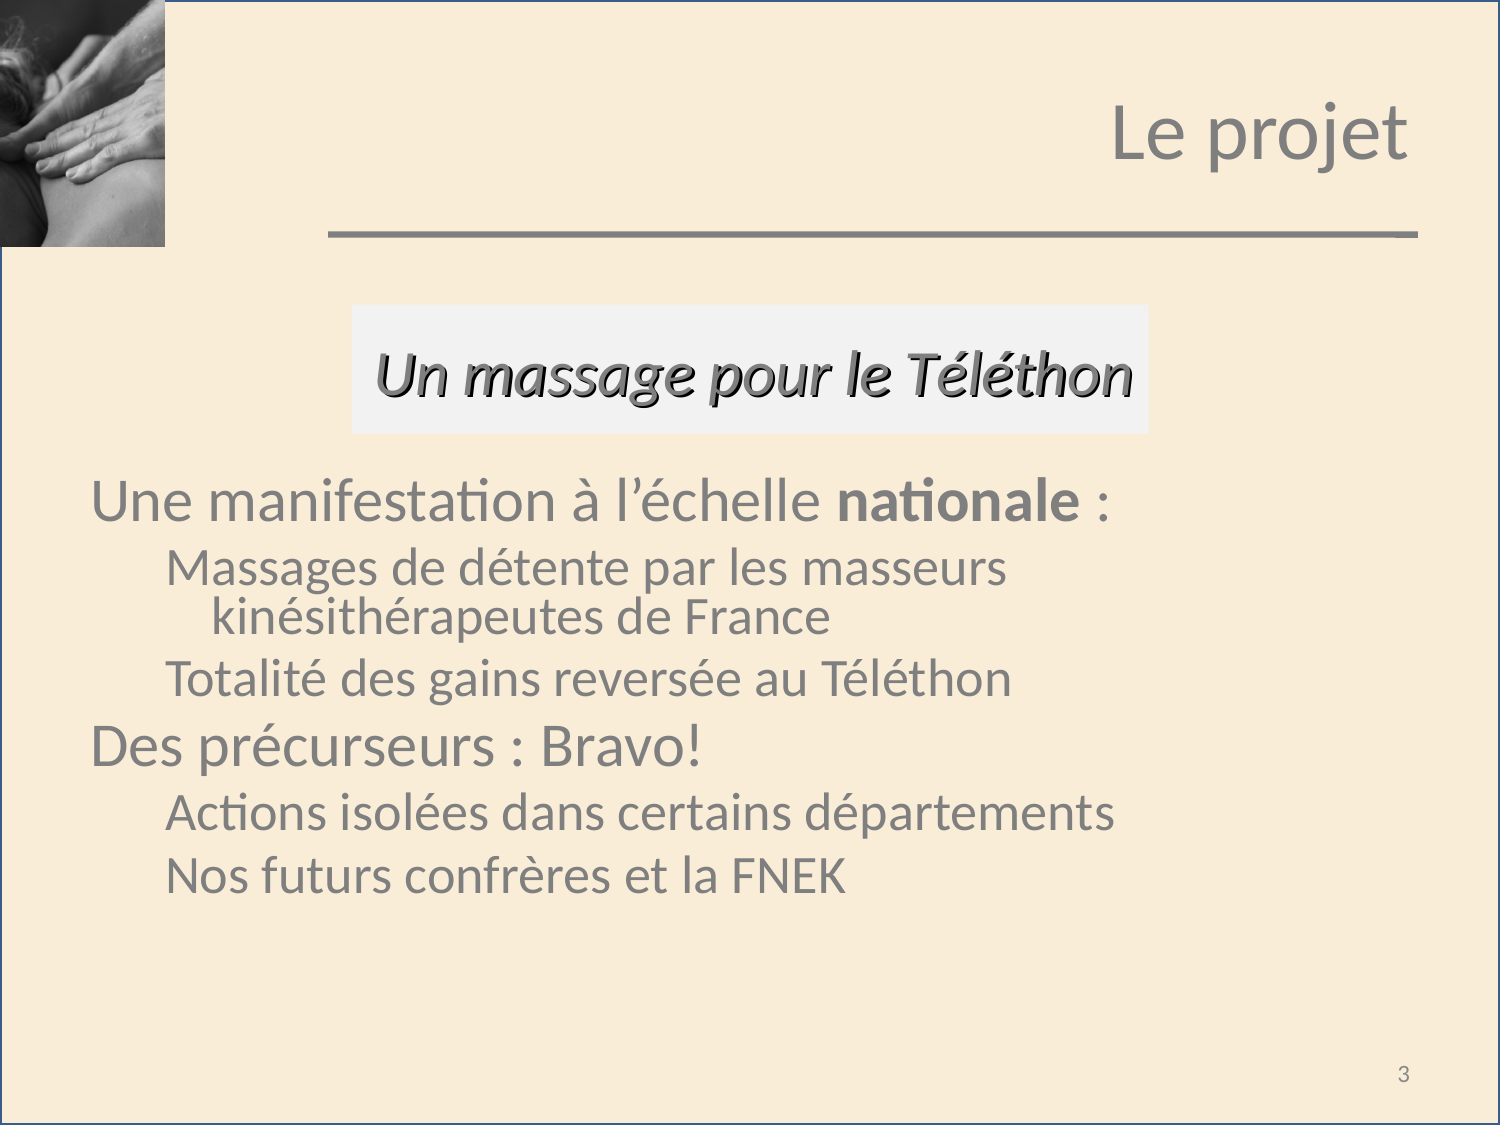

# Le projet
Un massage pour le Téléthon
Une manifestation à l’échelle nationale :
Massages de détente par les masseurs kinésithérapeutes de France
Totalité des gains reversée au Téléthon
Des précurseurs : Bravo!
Actions isolées dans certains départements
Nos futurs confrères et la FNEK